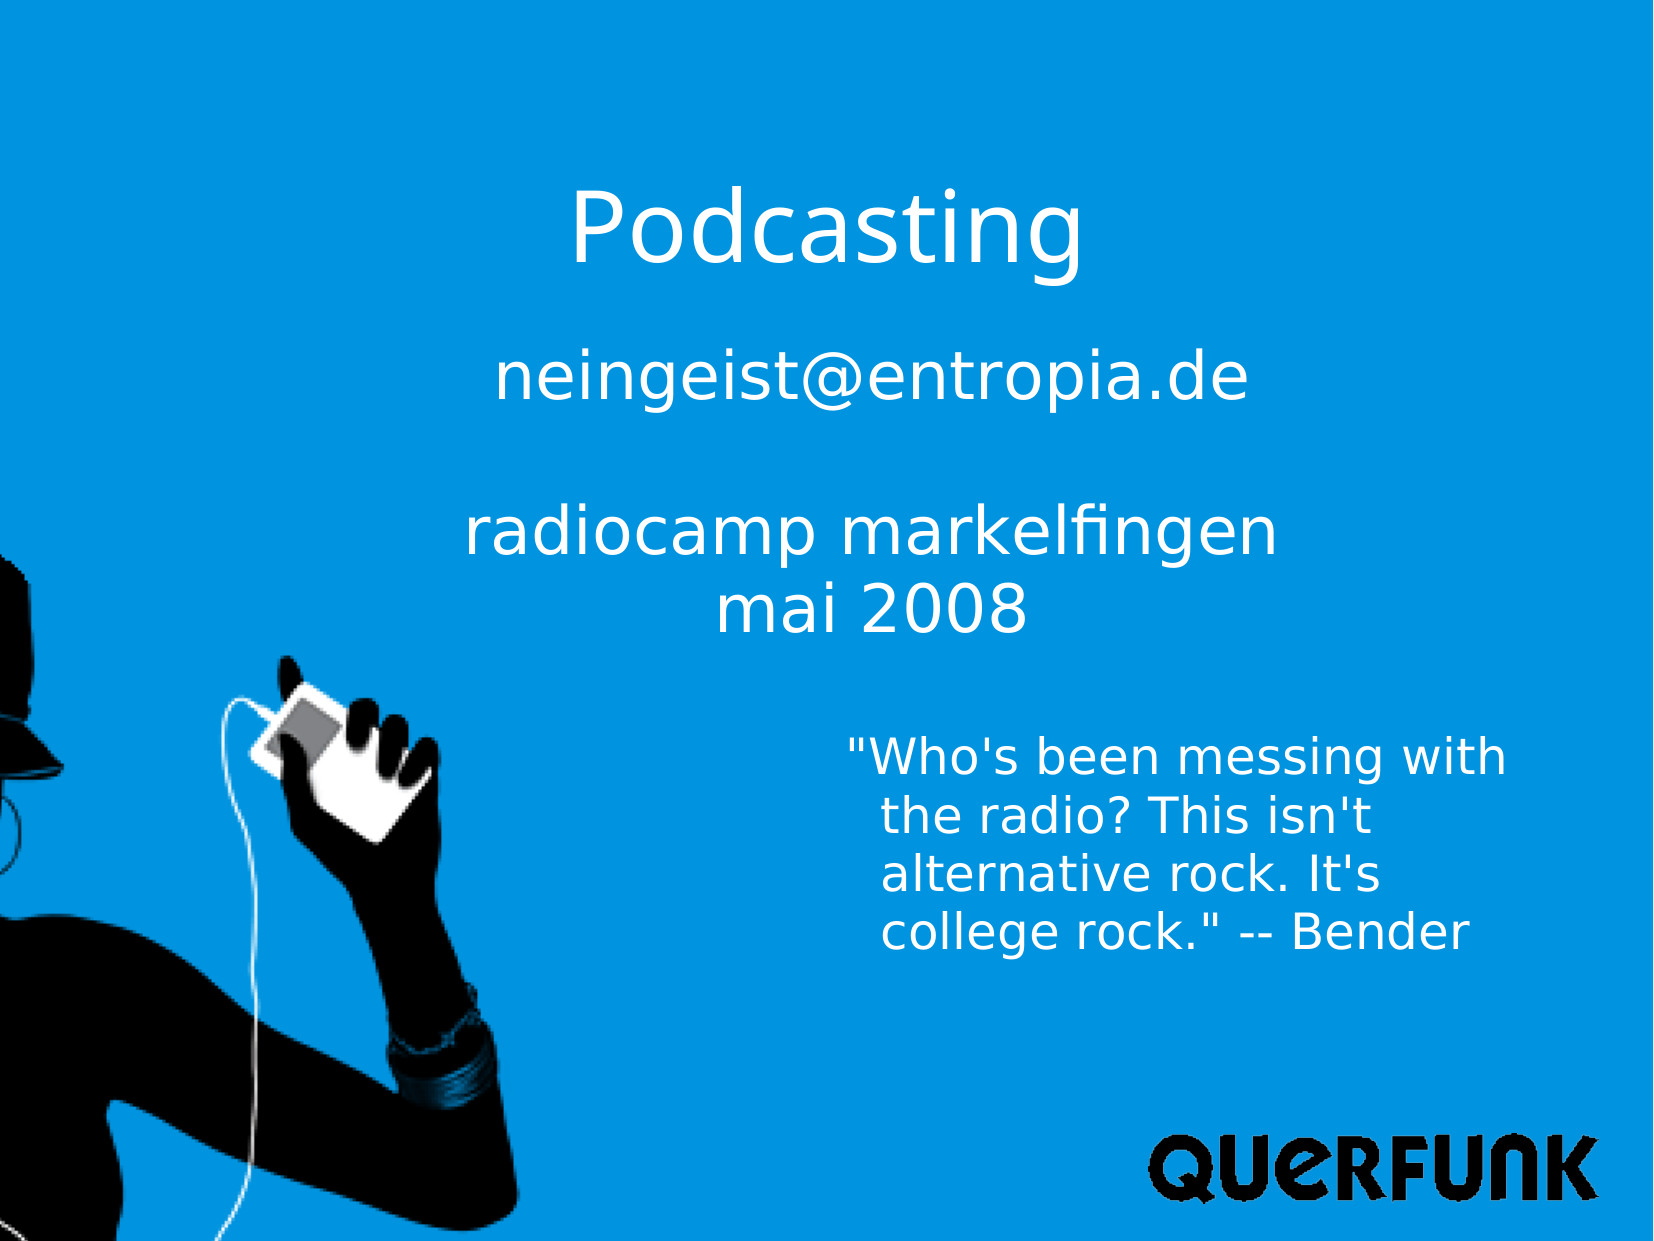

# Podcasting
neingeist@entropia.de
radiocamp markelfingen
mai 2008
"Who's been messing with the radio? This isn't alternative rock. It's college rock." -- Bender